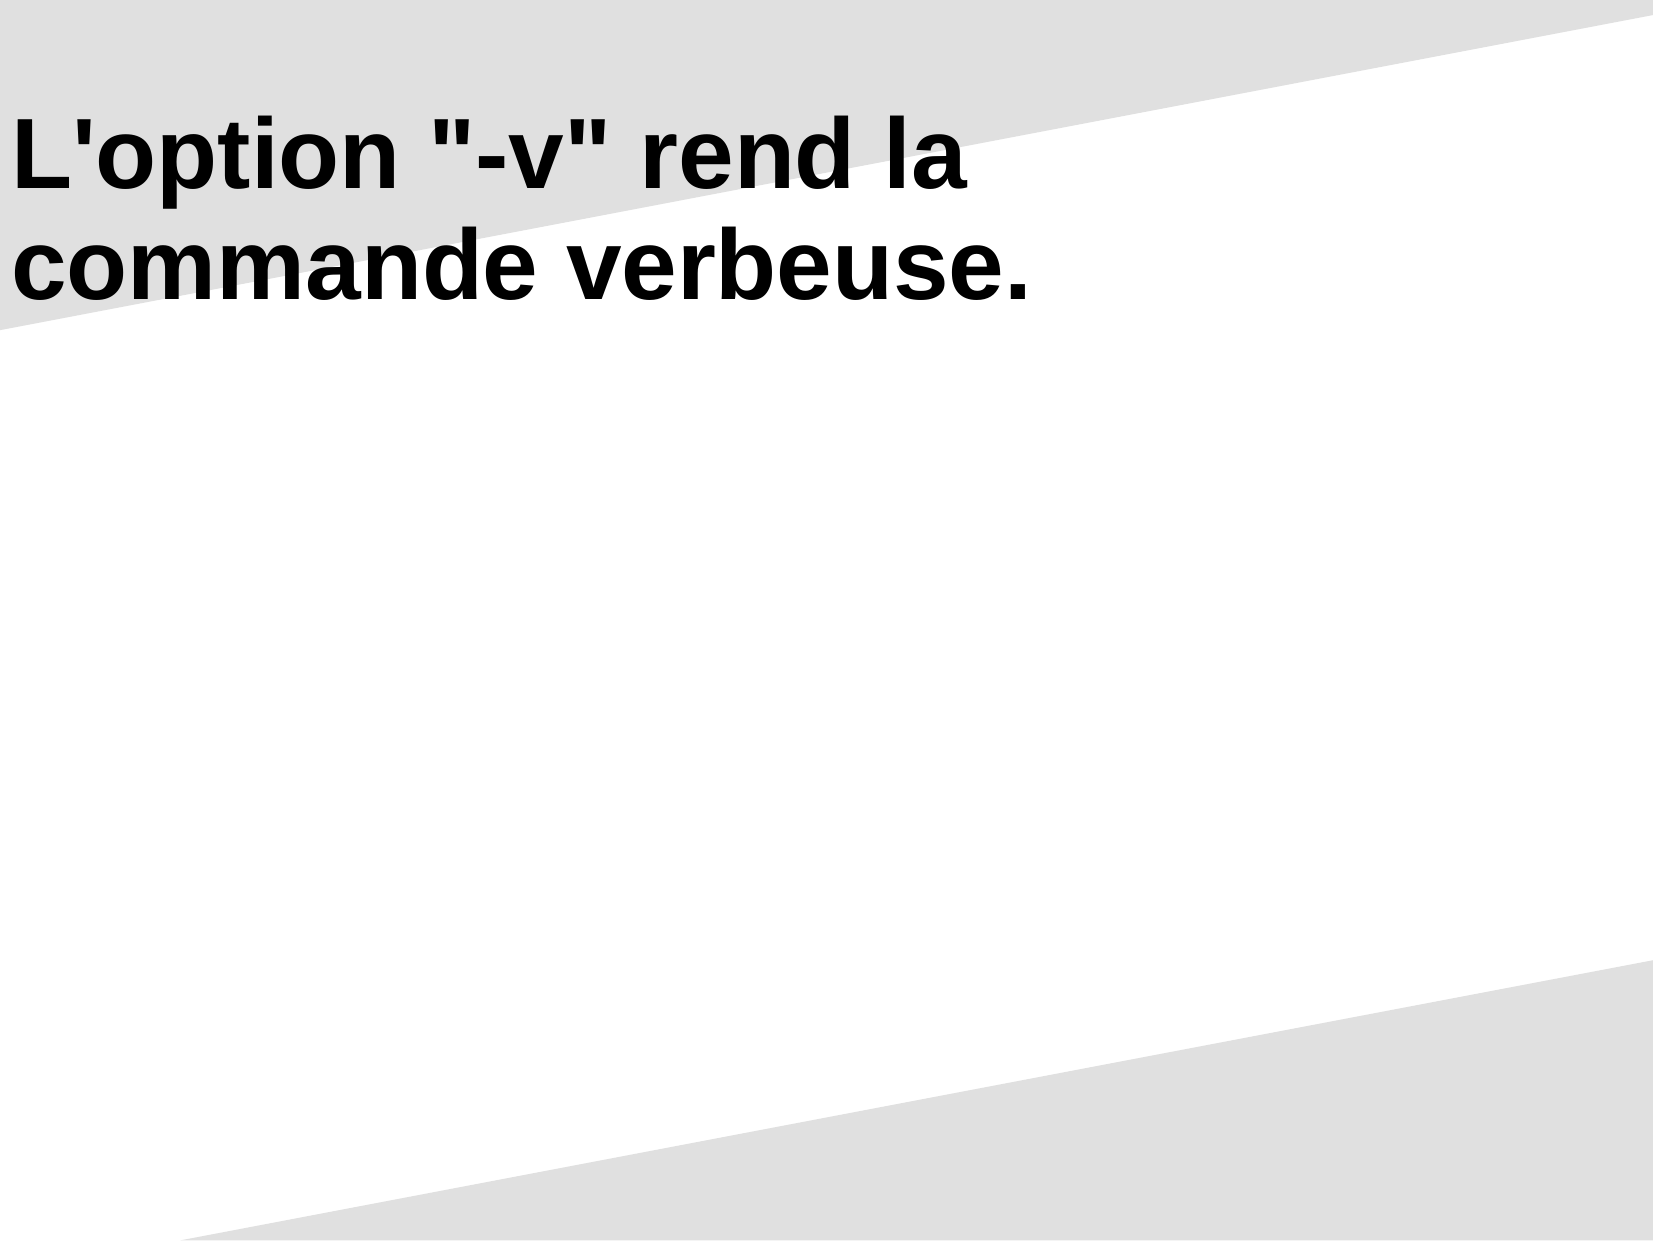

# L'option "-v" rend la commande verbeuse.